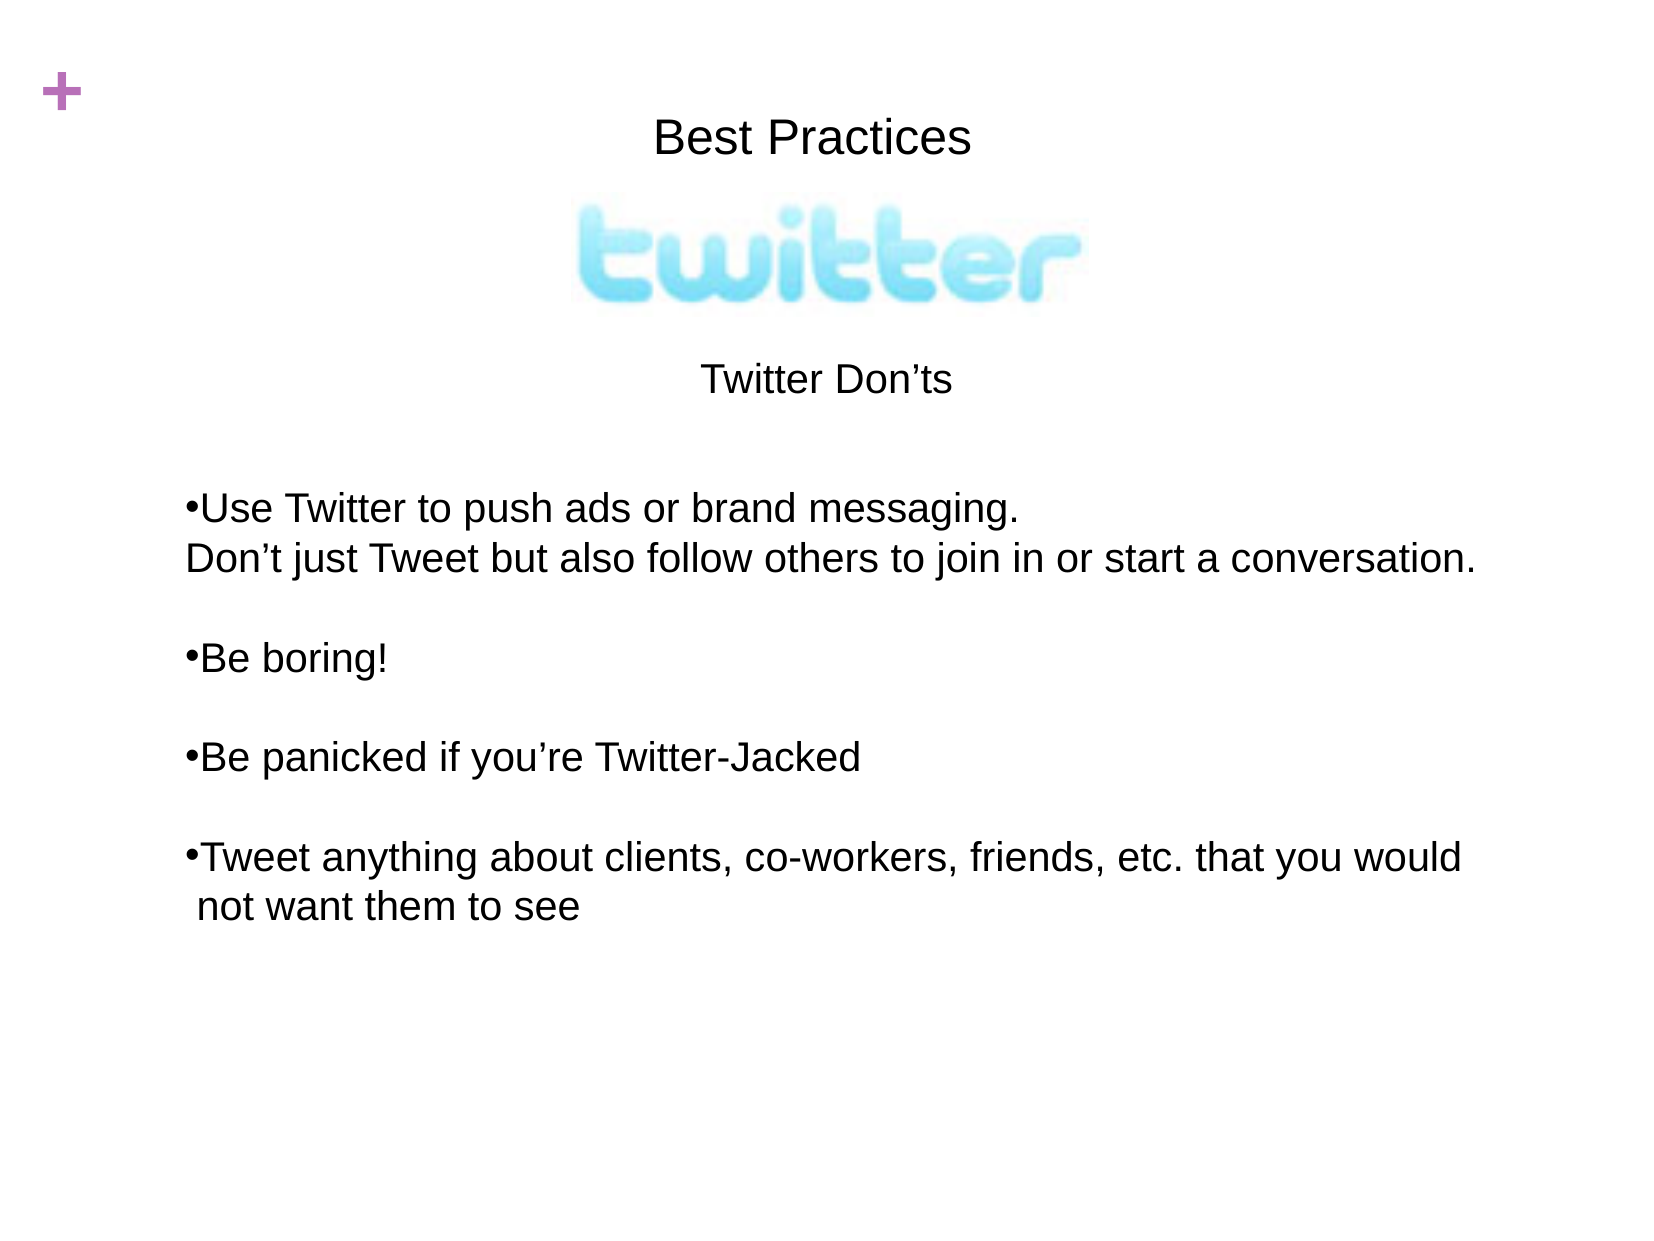

Best Practices
Twitter Don’ts
Use Twitter to push ads or brand messaging.
Don’t just Tweet but also follow others to join in or start a conversation.
Be boring!
Be panicked if you’re Twitter-Jacked
Tweet anything about clients, co-workers, friends, etc. that you would
 not want them to see